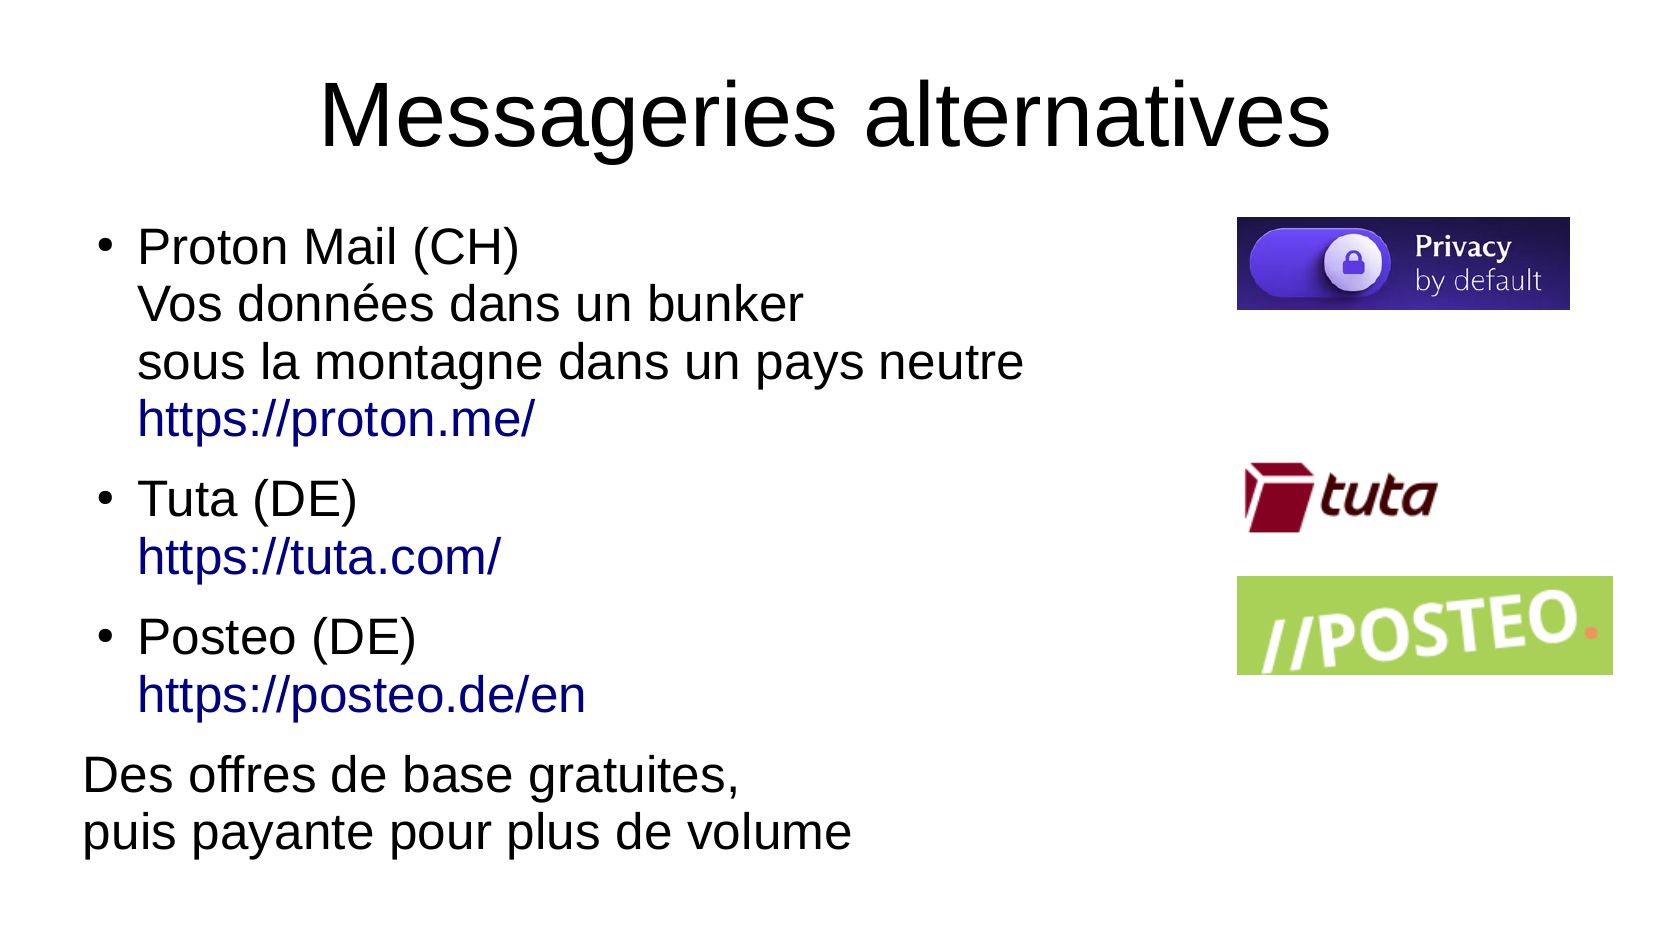

# Messageries alternatives
Proton Mail (CH)
Vos données dans un bunker
sous la montagne dans un pays neutre
https://proton.me/
Tuta (DE)
https://tuta.com/
Posteo (DE)
https://posteo.de/en
Des offres de base gratuites,
puis payante pour plus de volume